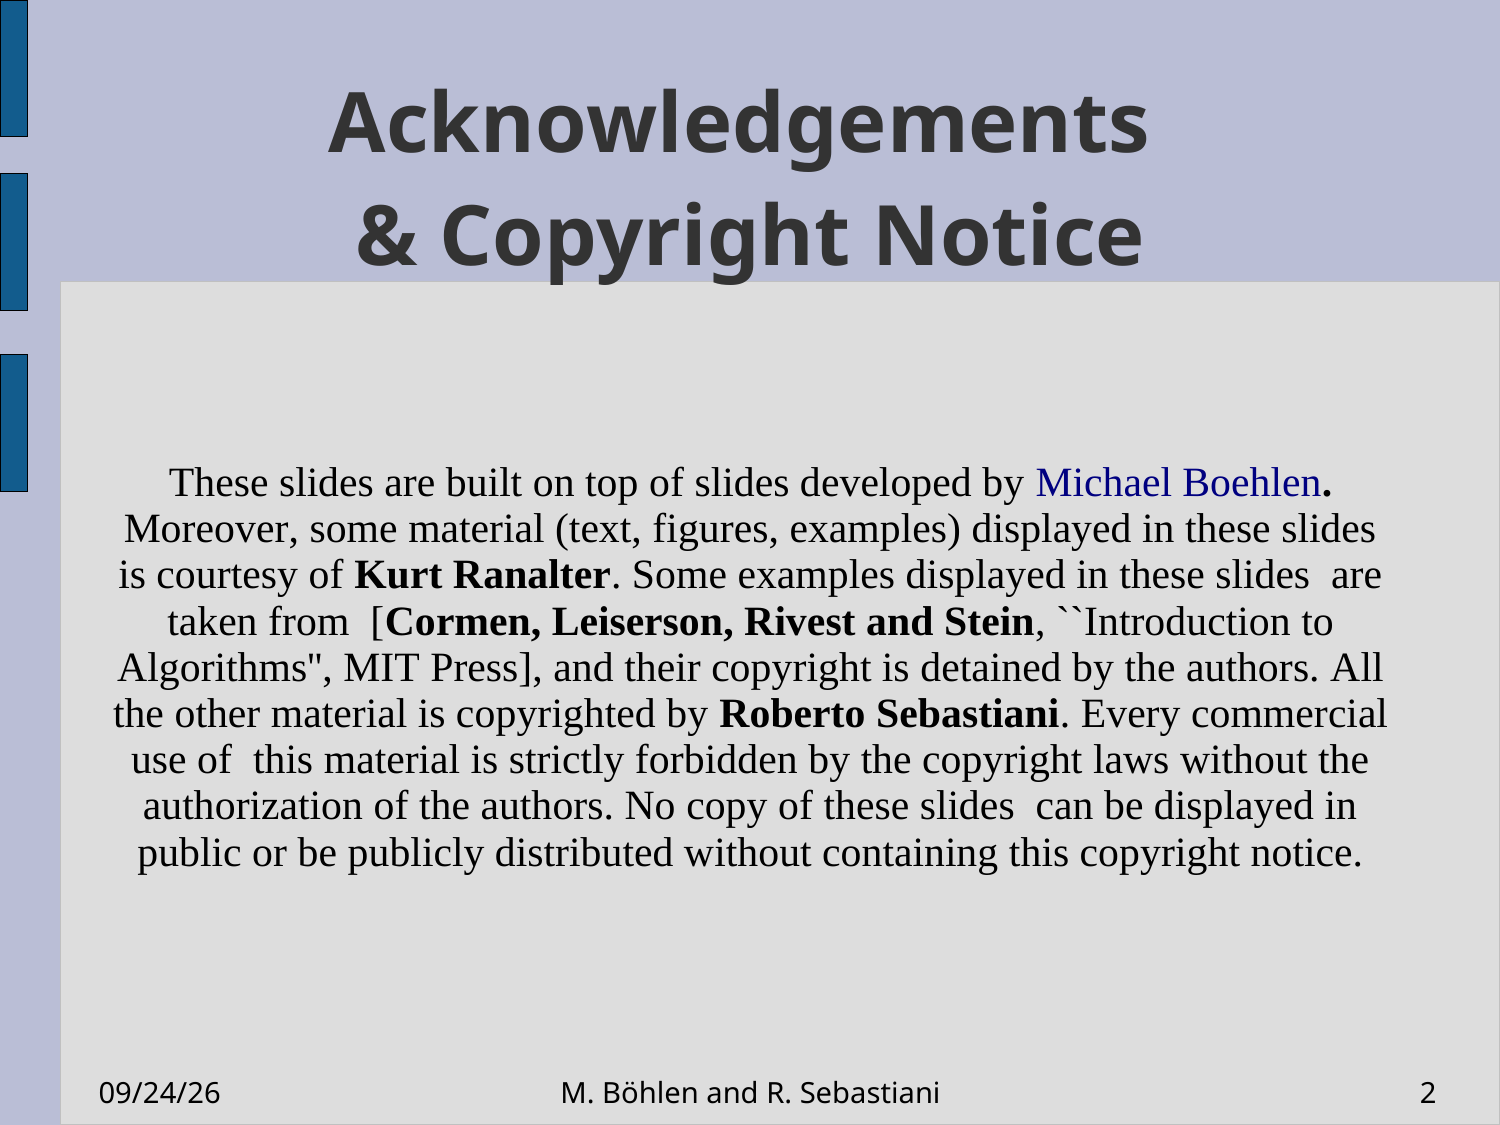

# Acknowledgements & Copyright Notice
These slides are built on top of slides developed by Michael Boehlen. Moreover, some material (text, figures, examples) displayed in these slides is courtesy of Kurt Ranalter. Some examples displayed in these slides are taken from [Cormen, Leiserson, Rivest and Stein, ``Introduction to Algorithms'', MIT Press], and their copyright is detained by the authors. All the other material is copyrighted by Roberto Sebastiani. Every commercial use of this material is strictly forbidden by the copyright laws without the authorization of the authors. No copy of these slides can be displayed in public or be publicly distributed without containing this copyright notice.
M. Böhlen and R. Sebastiani
2